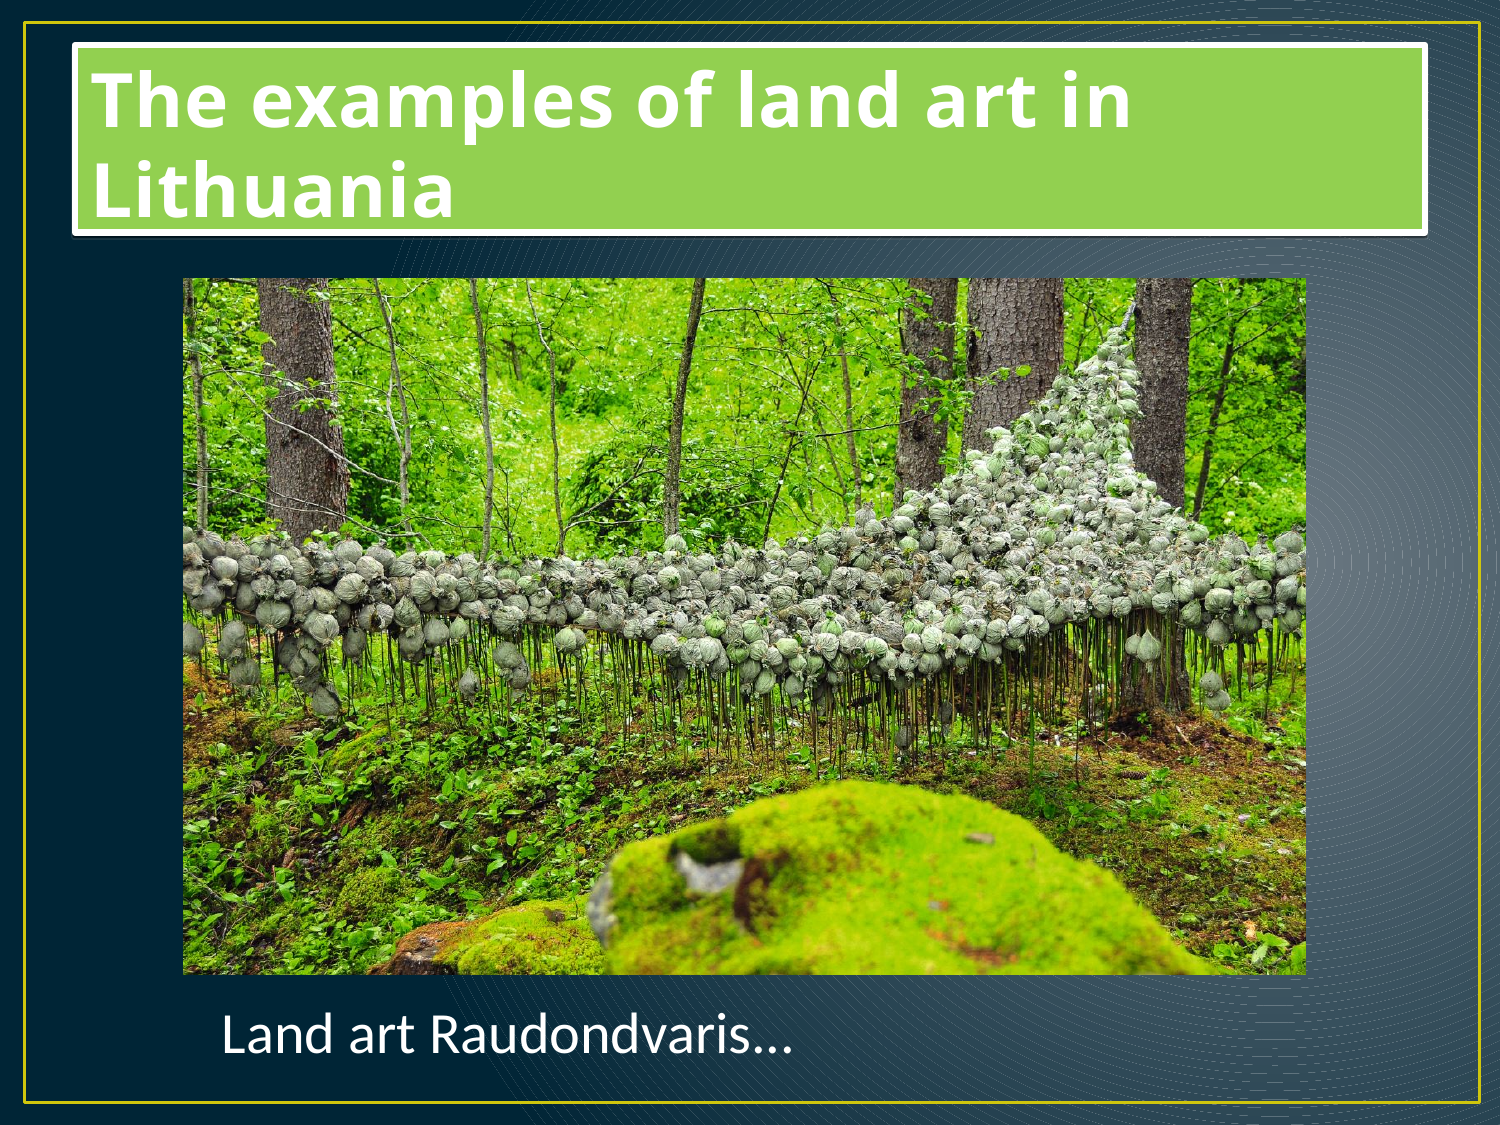

# The examples of land art in Lithuania
Land art Raudondvaris...